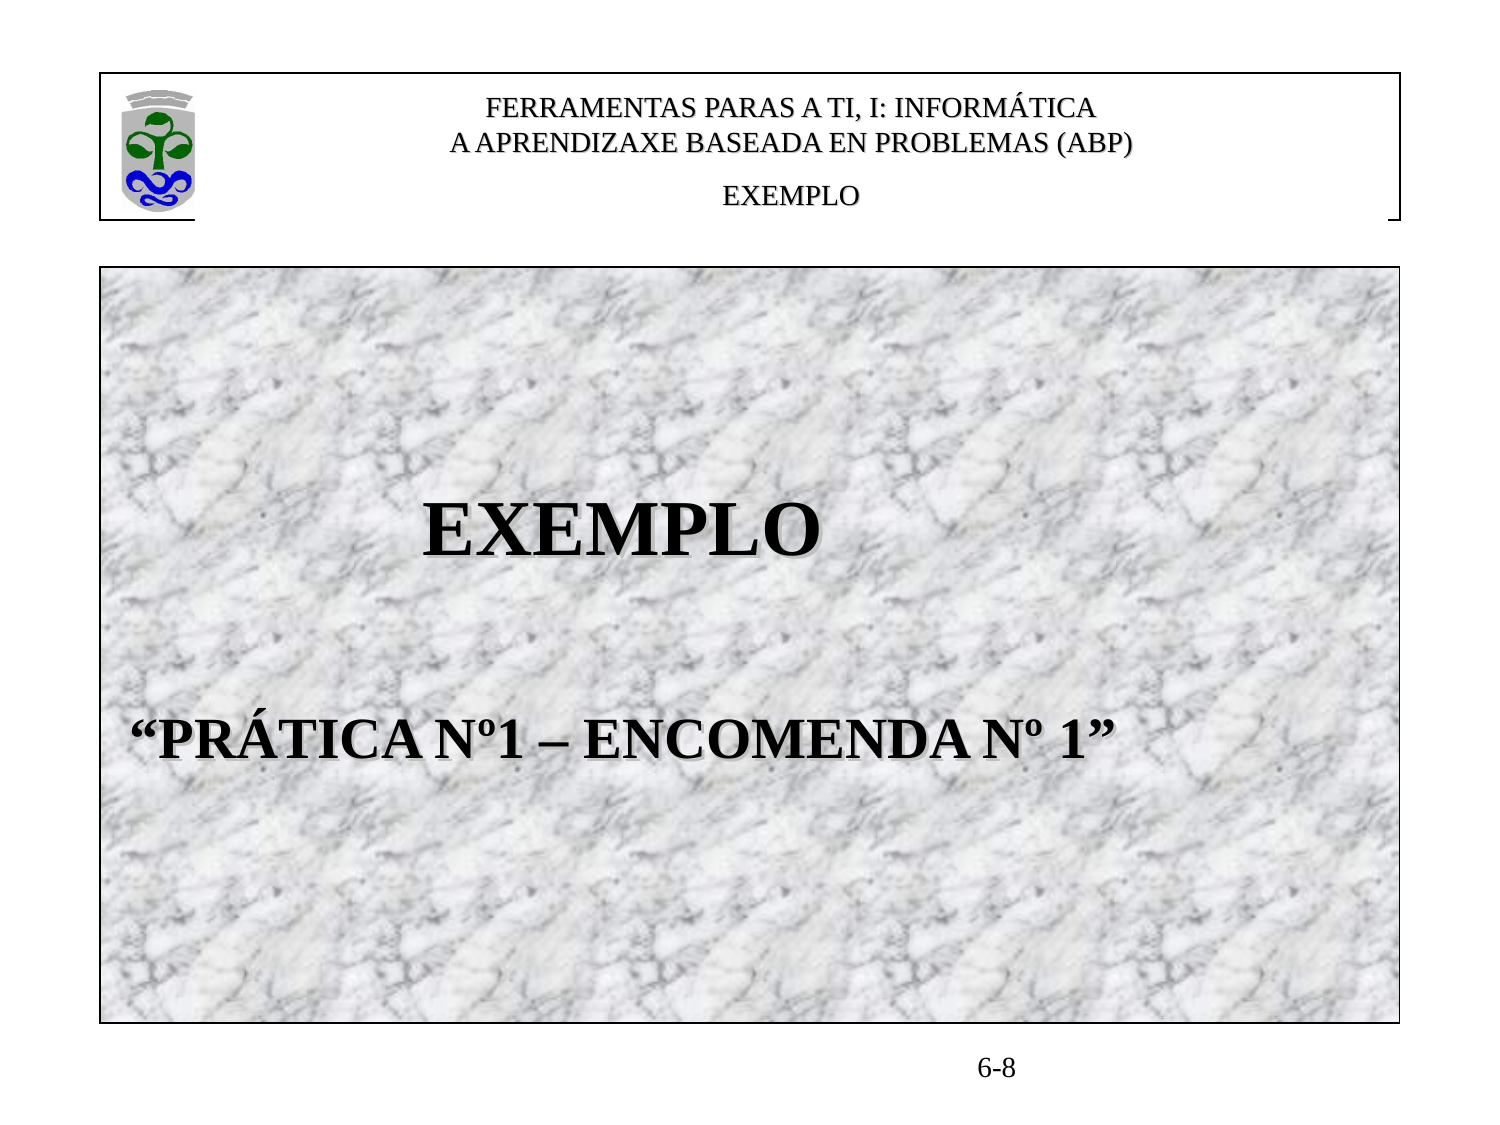

FERRAMENTAS PARAS A TI, I: INFORMÁTICA
A APRENDIZAXE BASEADA EN PROBLEMAS (ABP)
EXEMPLO
EXEMPLO
EXEMPLO
“PRÁTICA Nº1 – ENCOMENDA Nº 1”